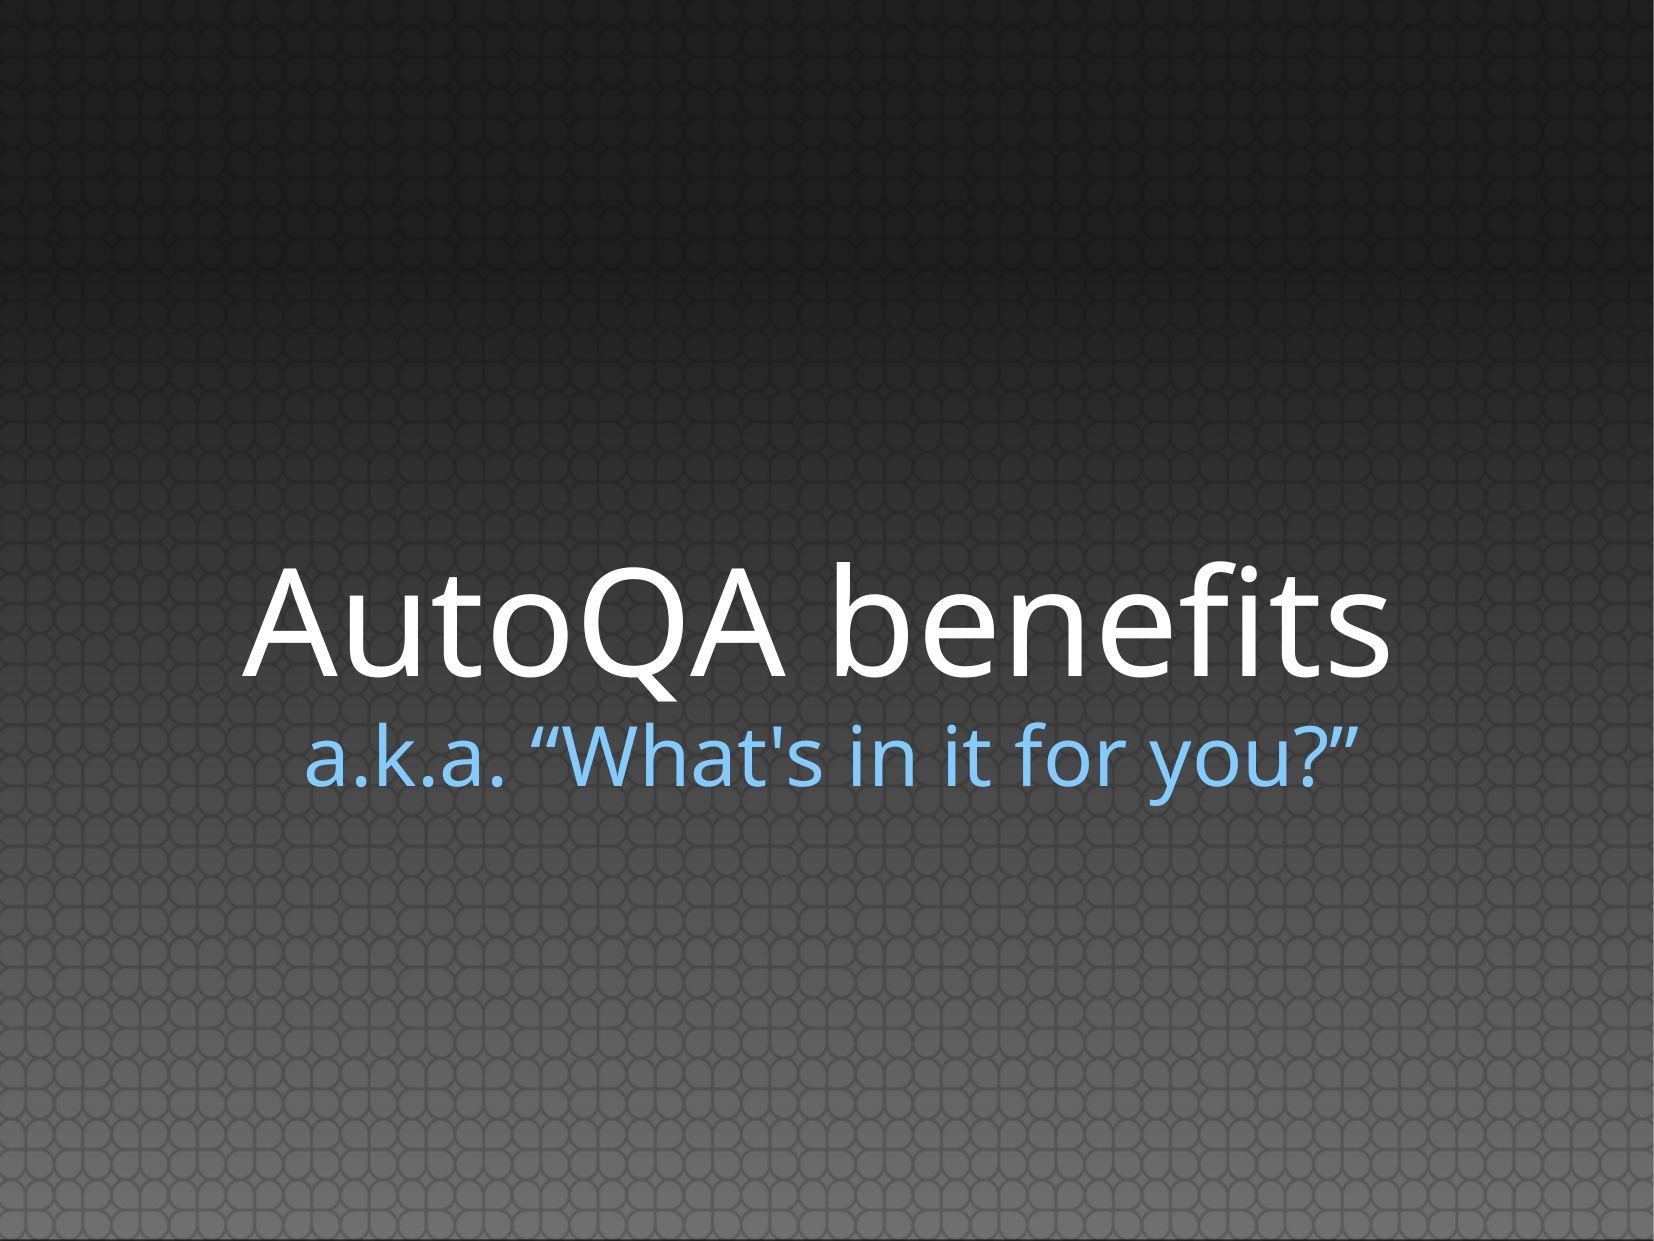

# AutoQA benefits
a.k.a. “What's in it for you?”